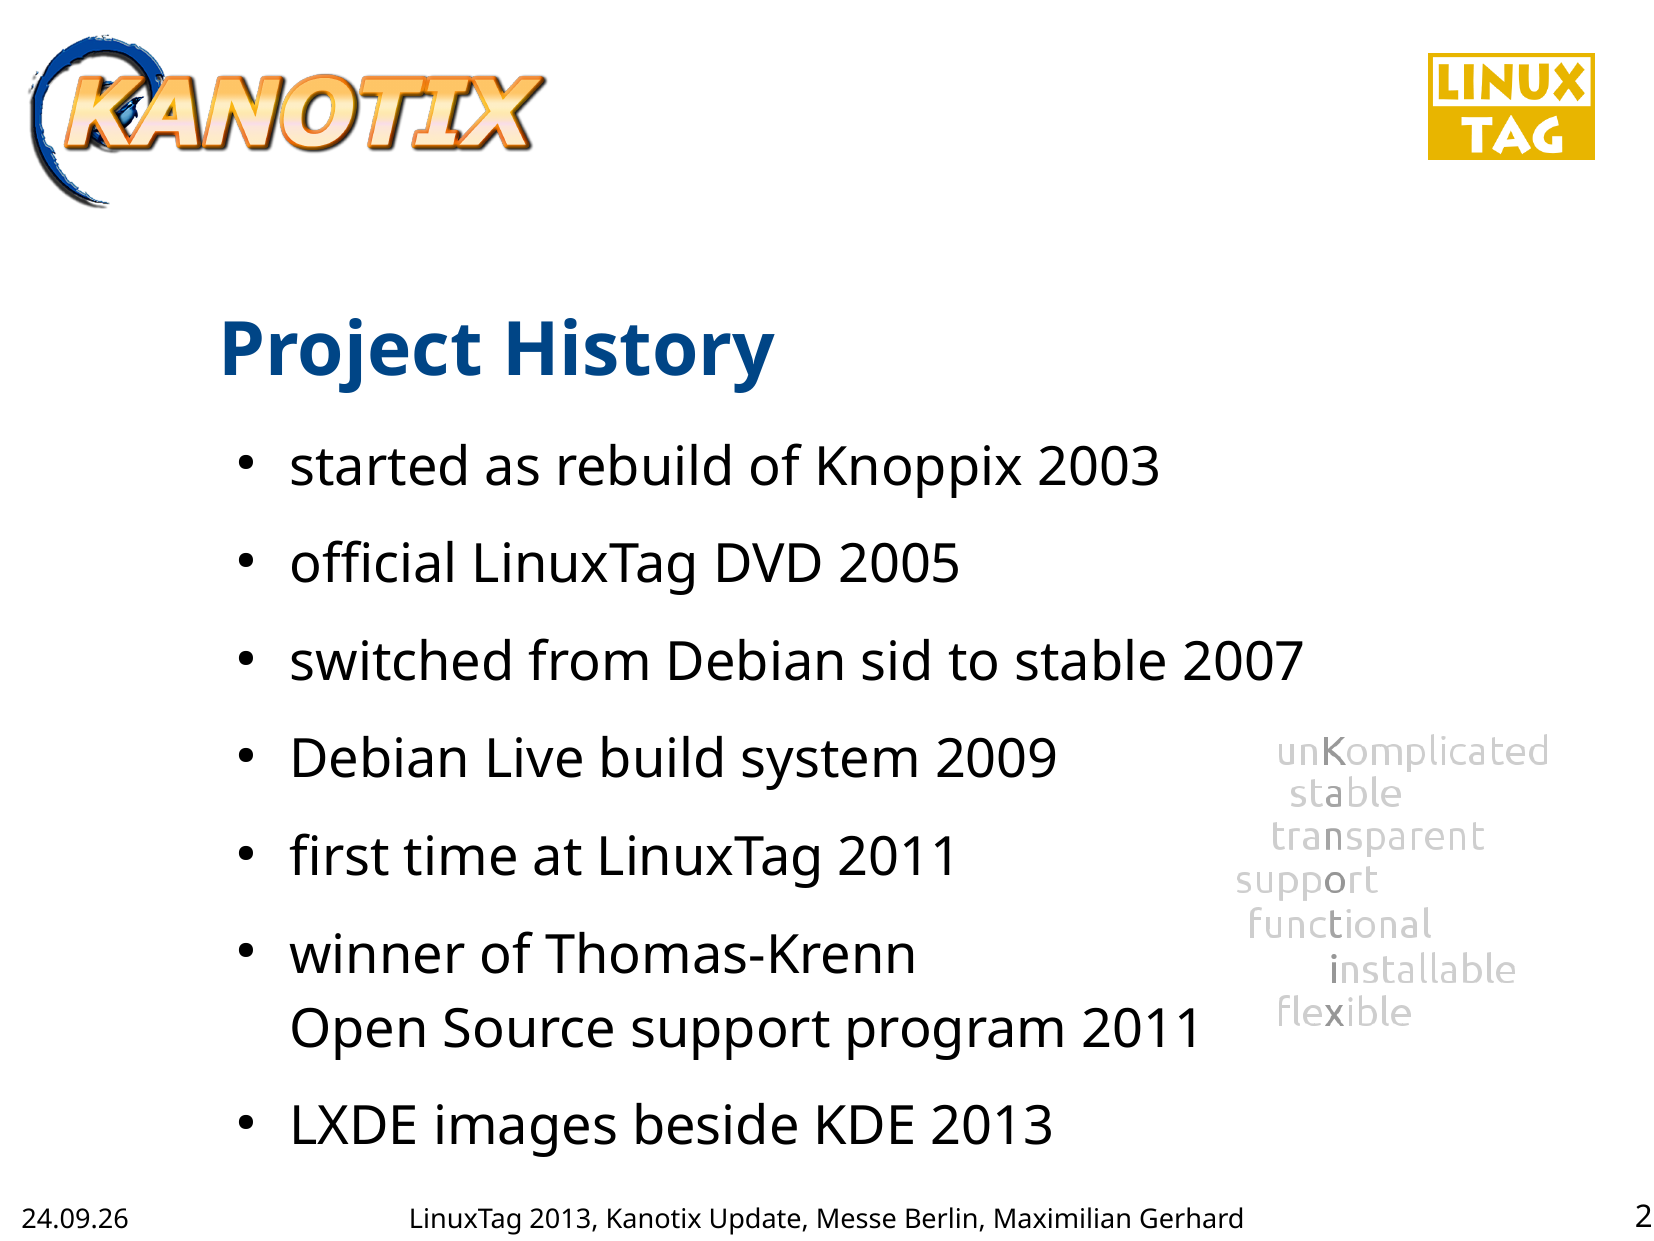

# Project History
started as rebuild of Knoppix 2003
official LinuxTag DVD 2005
switched from Debian sid to stable 2007
Debian Live build system 2009
first time at LinuxTag 2011
winner of Thomas-Krenn
Open Source support program 2011
LXDE images beside KDE 2013
LinuxTag 2013, Kanotix Update, Messe Berlin, Maximilian Gerhard